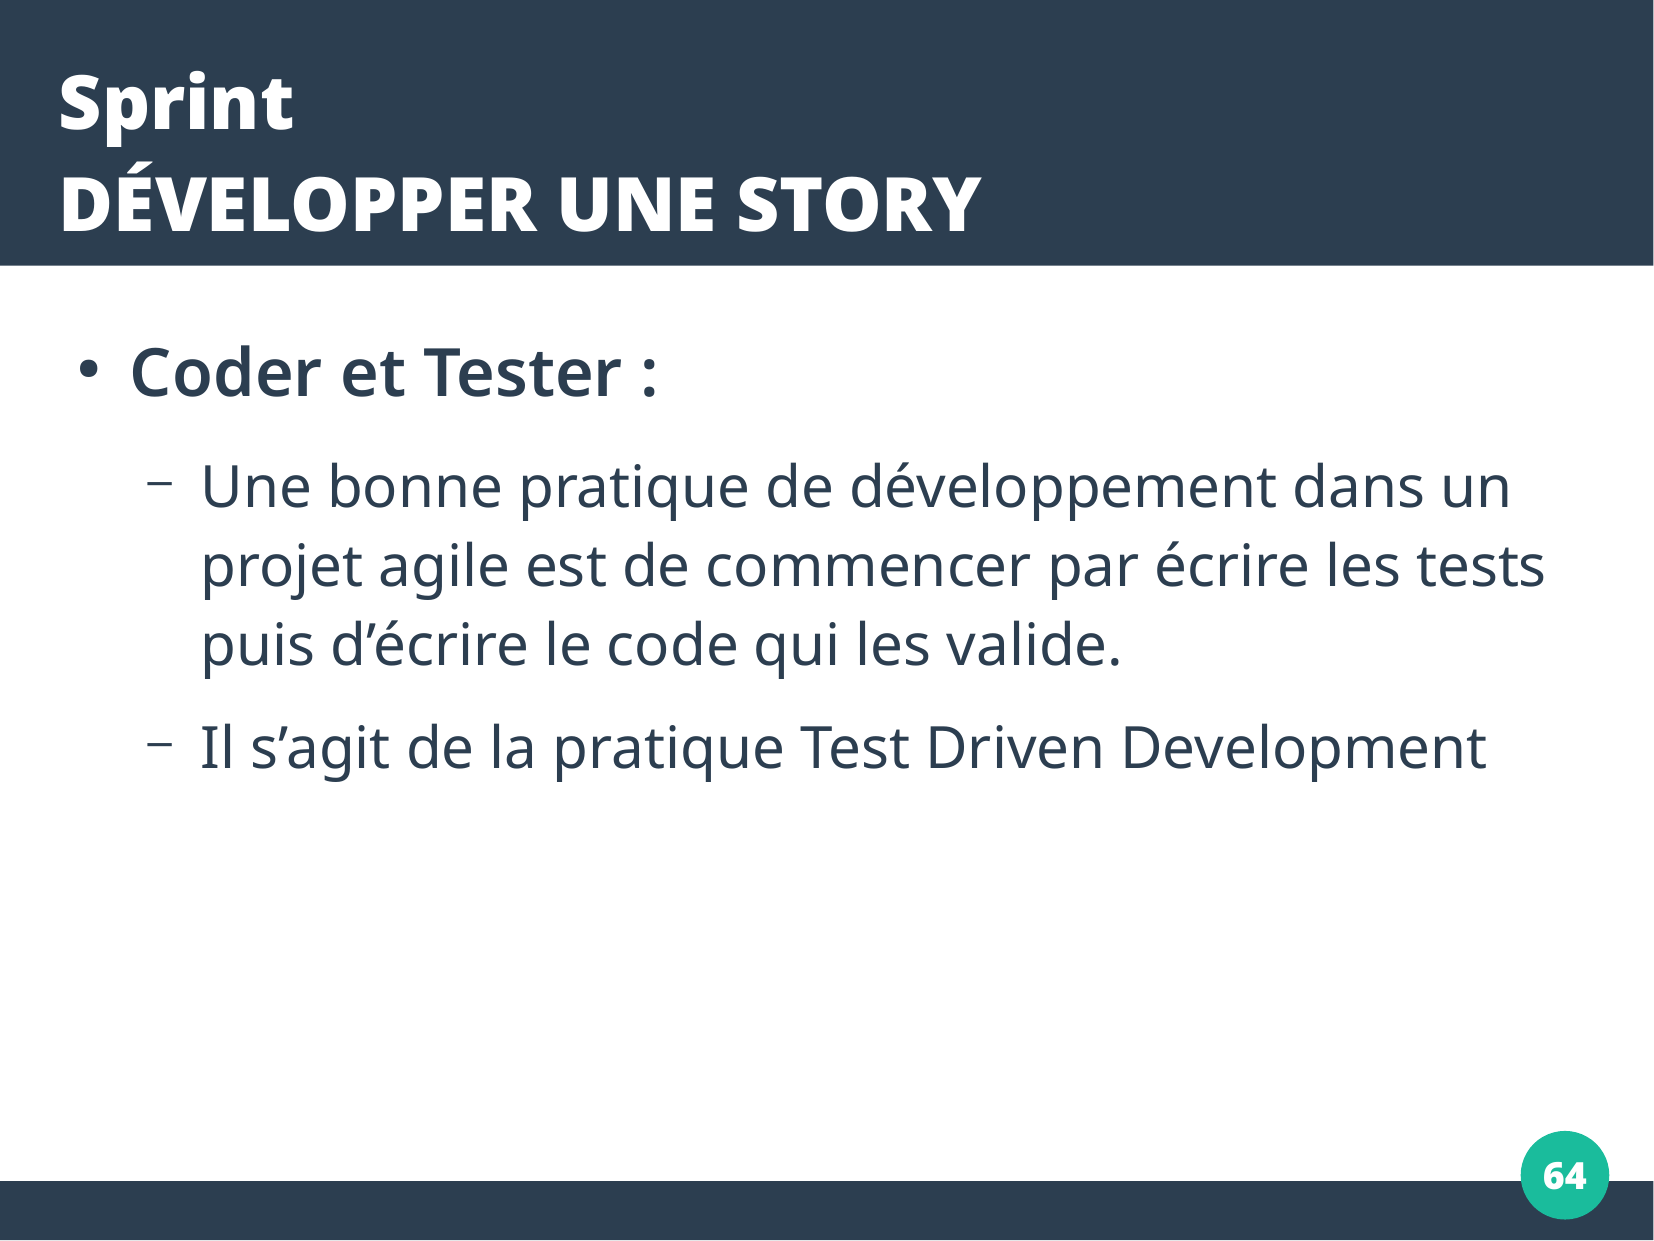

# Sprint DÉVELOPPER UNE STORY
Coder et Tester :
Une bonne pratique de développement dans un projet agile est de commencer par écrire les tests puis d’écrire le code qui les valide.
Il s’agit de la pratique Test Driven Development
64